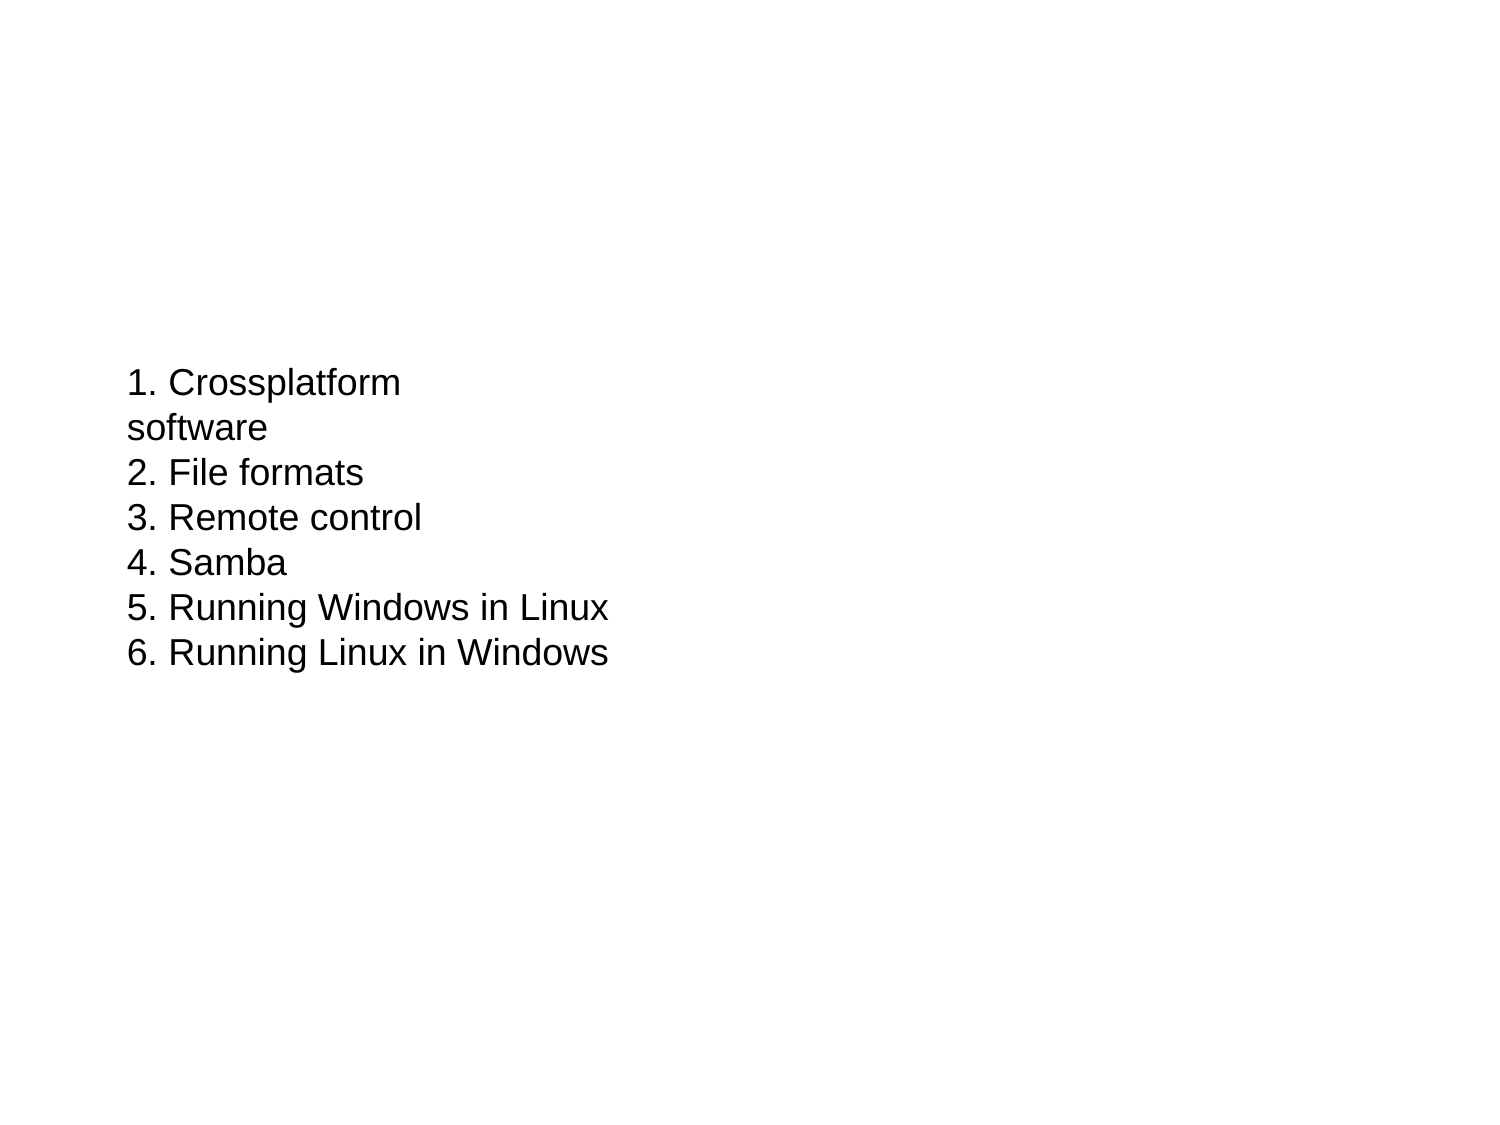

#
1. Crossplatform
software
2. File formats
3. Remote control
4. Samba
5. Running Windows in Linux
6. Running Linux in Windows